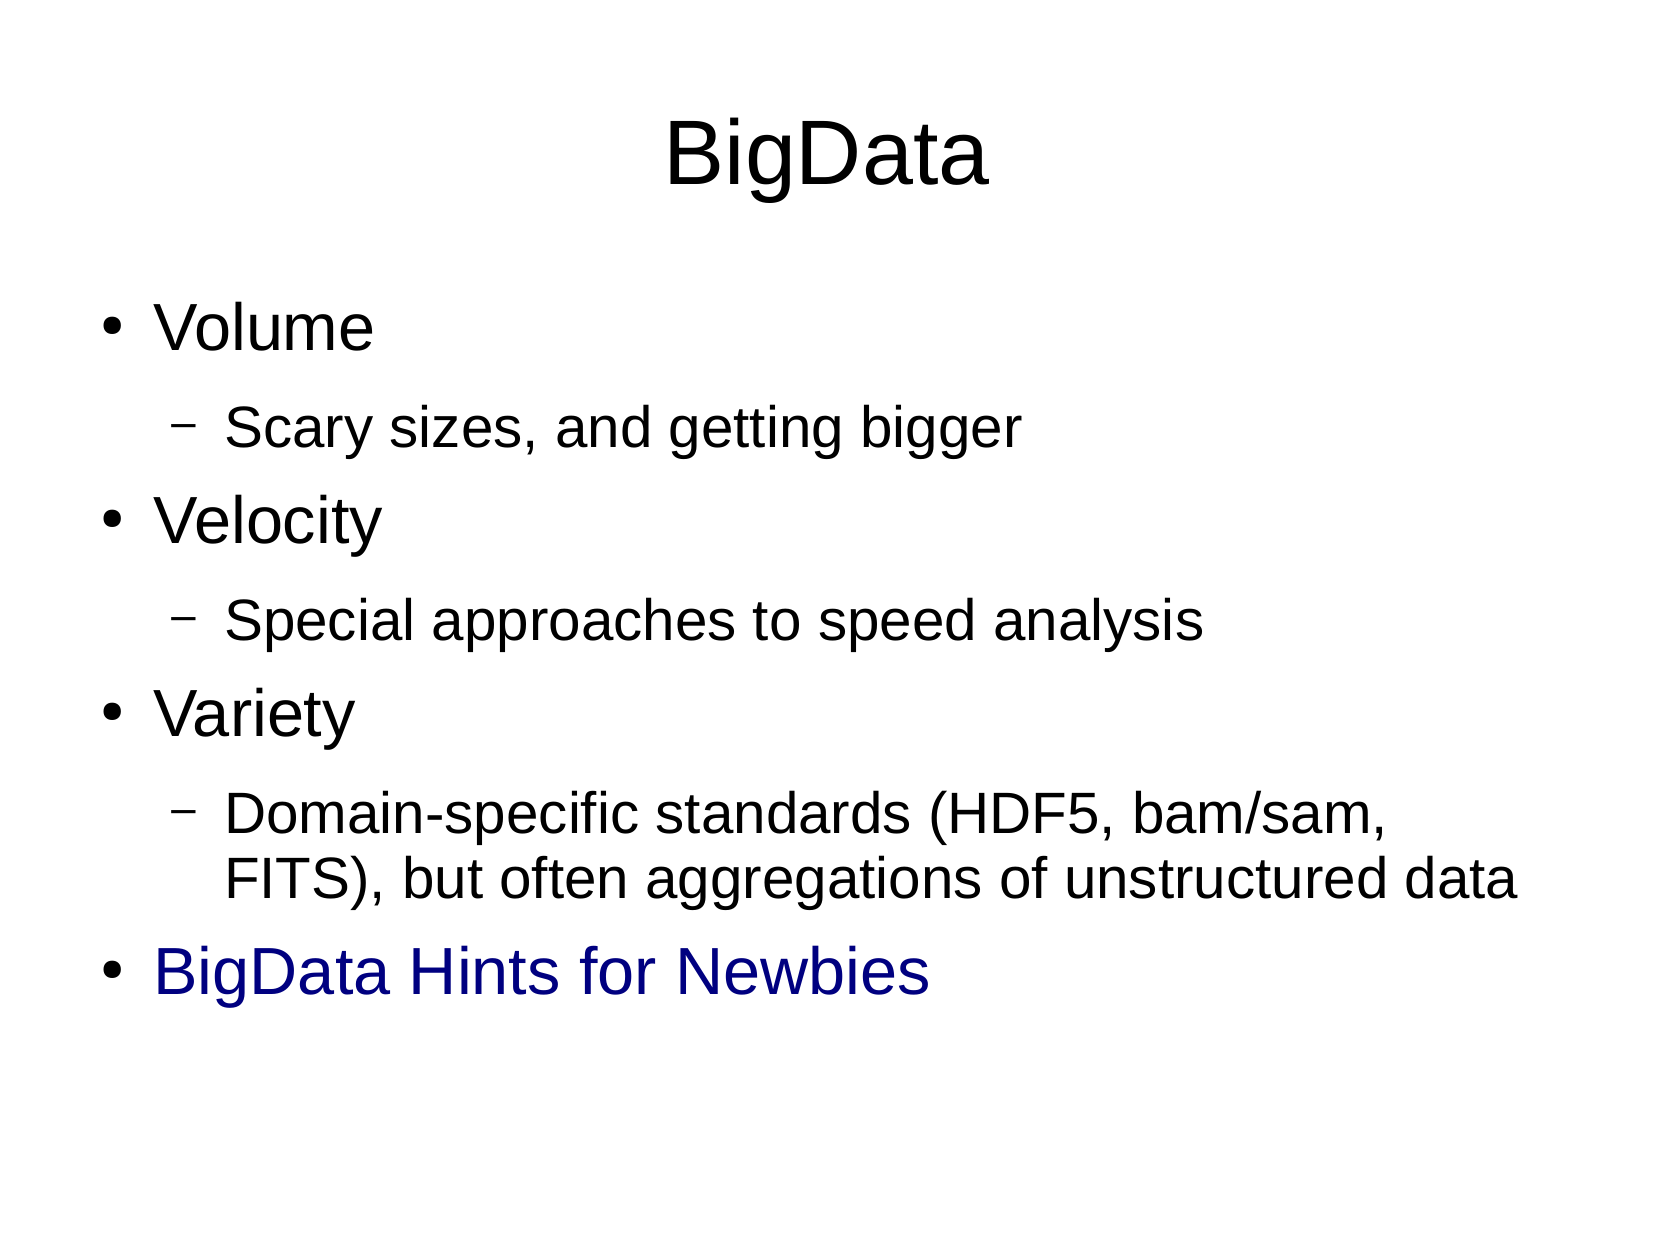

# BigData
Volume
Scary sizes, and getting bigger
Velocity
Special approaches to speed analysis
Variety
Domain-specific standards (HDF5, bam/sam, FITS), but often aggregations of unstructured data
BigData Hints for Newbies